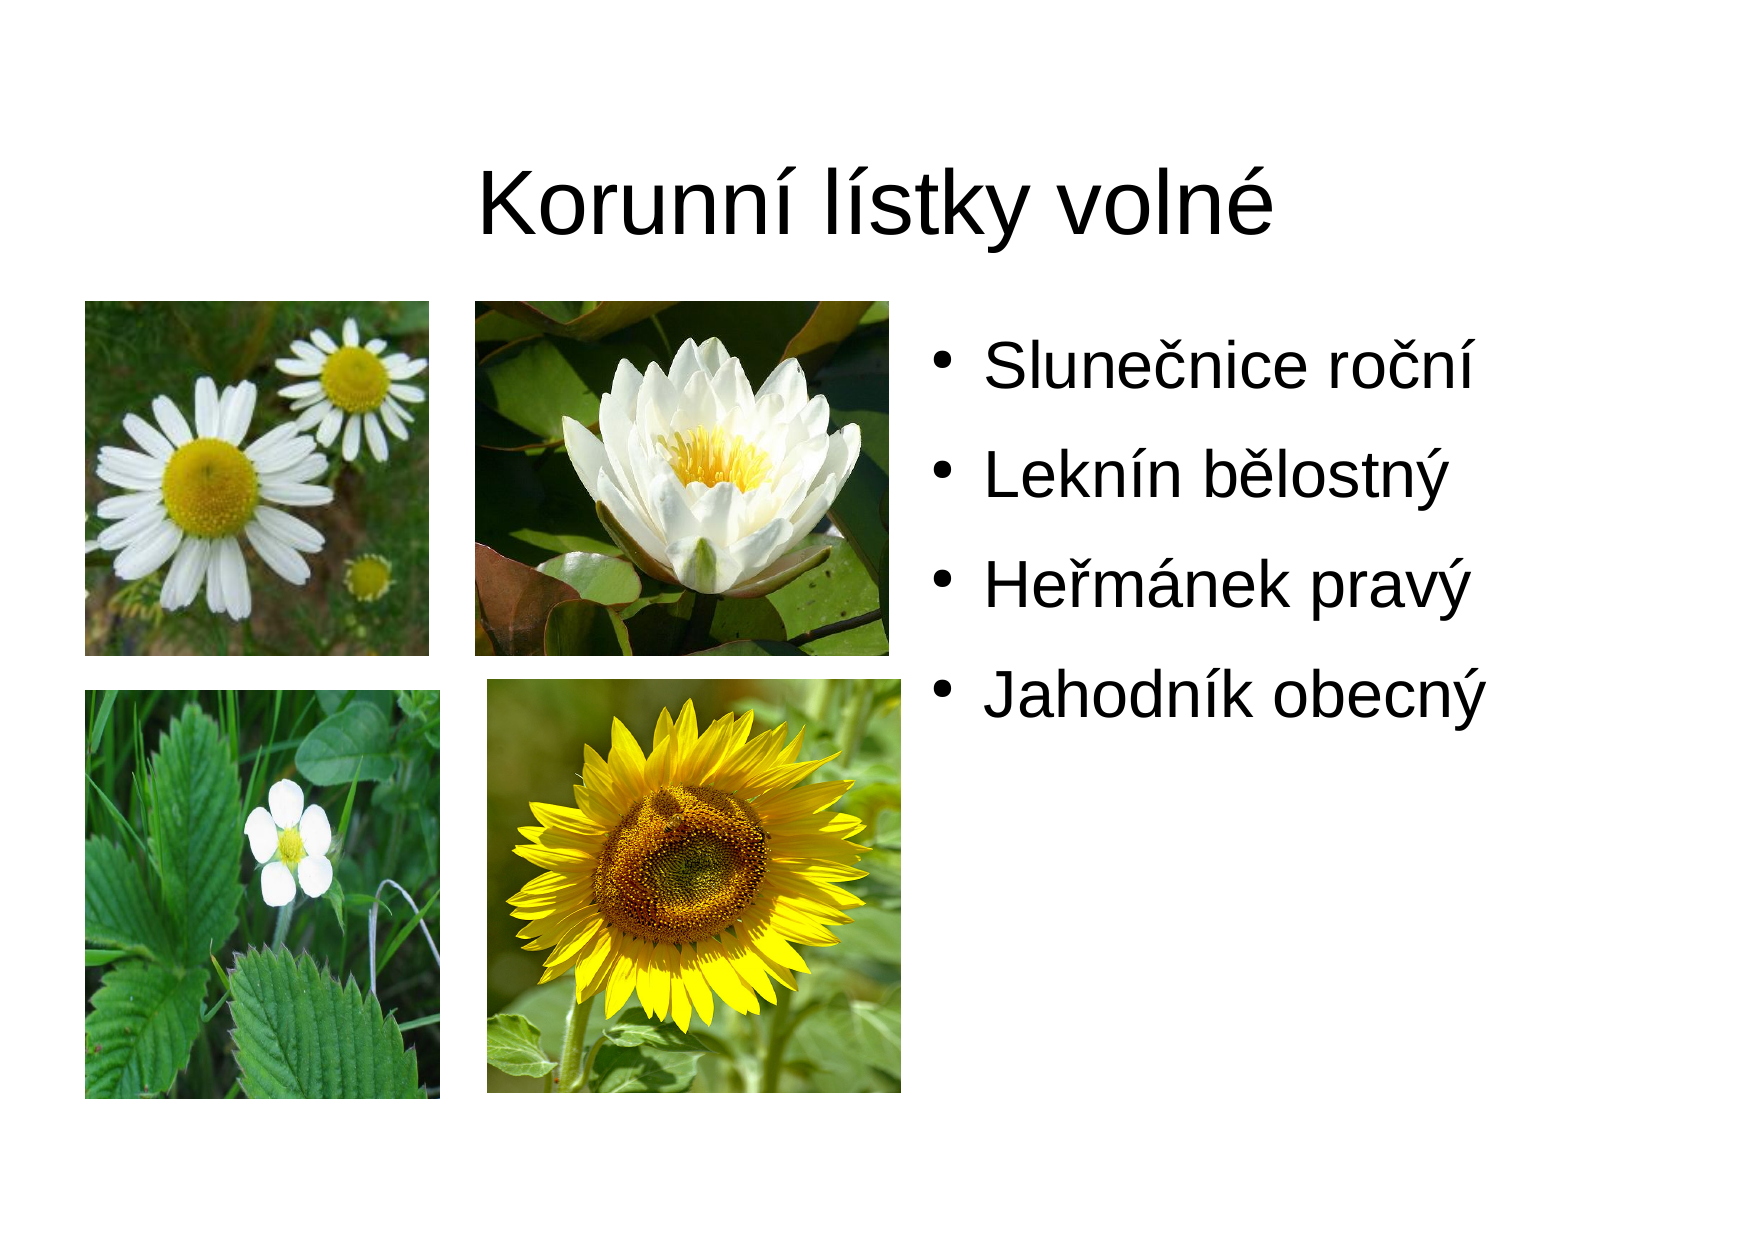

# Korunní lístky volné
Slunečnice roční
Leknín bělostný
Heřmánek pravý
Jahodník obecný